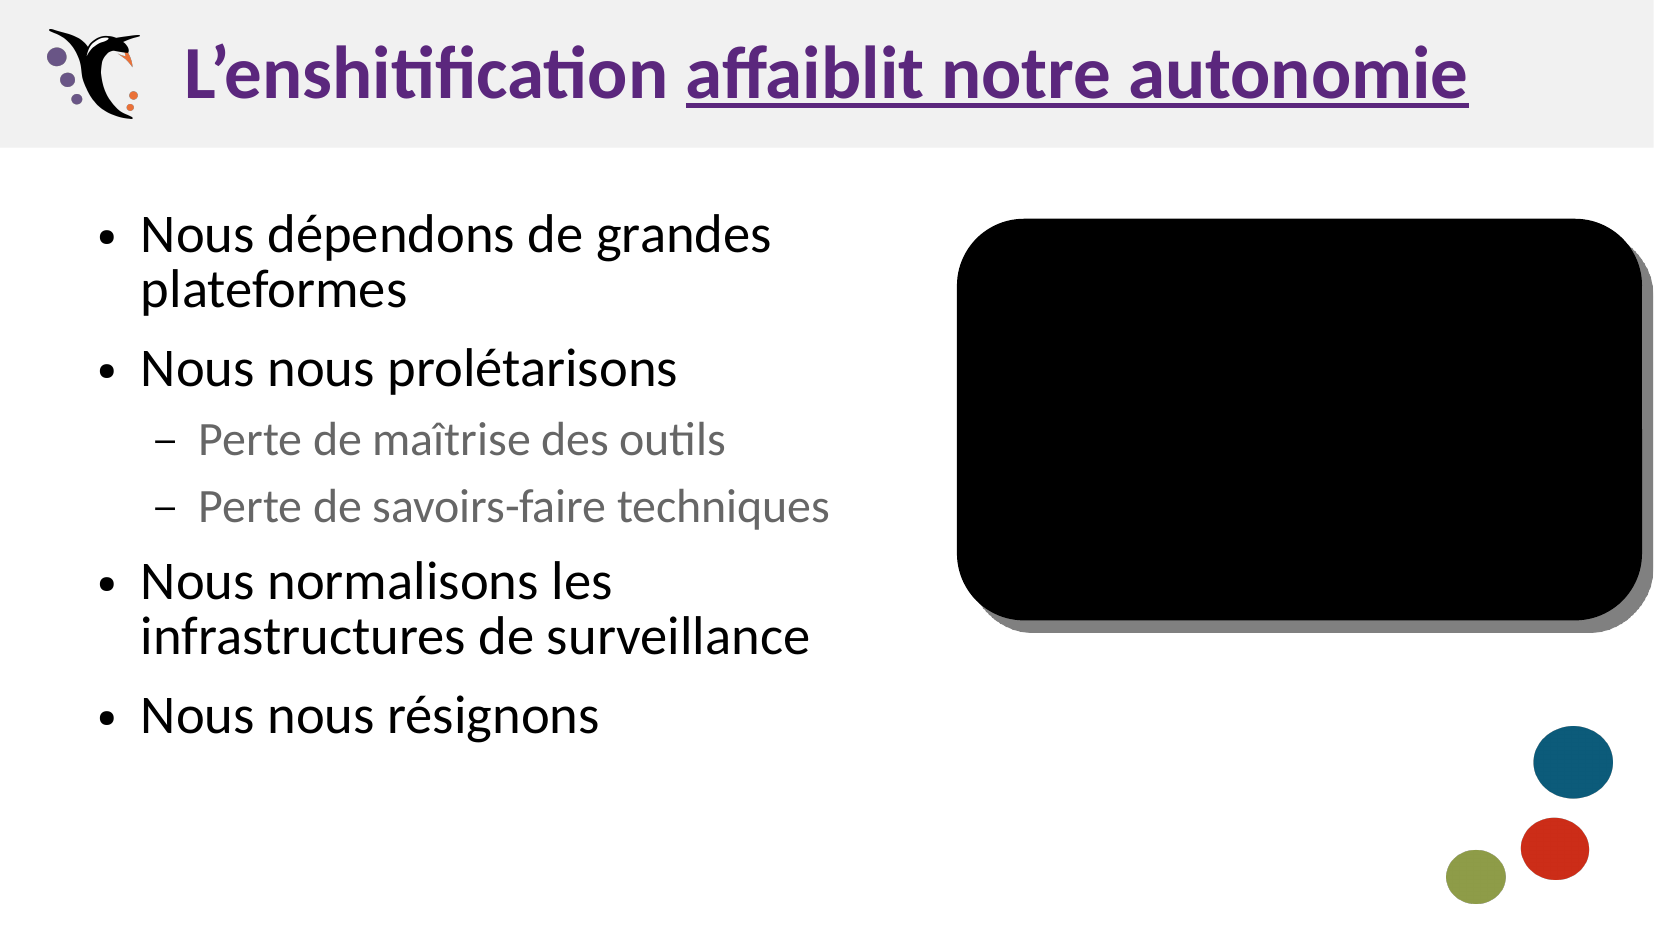

# L’enshitification affaiblit notre autonomie
Nous dépendons de grandes plateformes
Nous nous prolétarisons
Perte de maîtrise des outils
Perte de savoirs-faire techniques
Nous normalisons les infrastructures de surveillance
Nous nous résignons